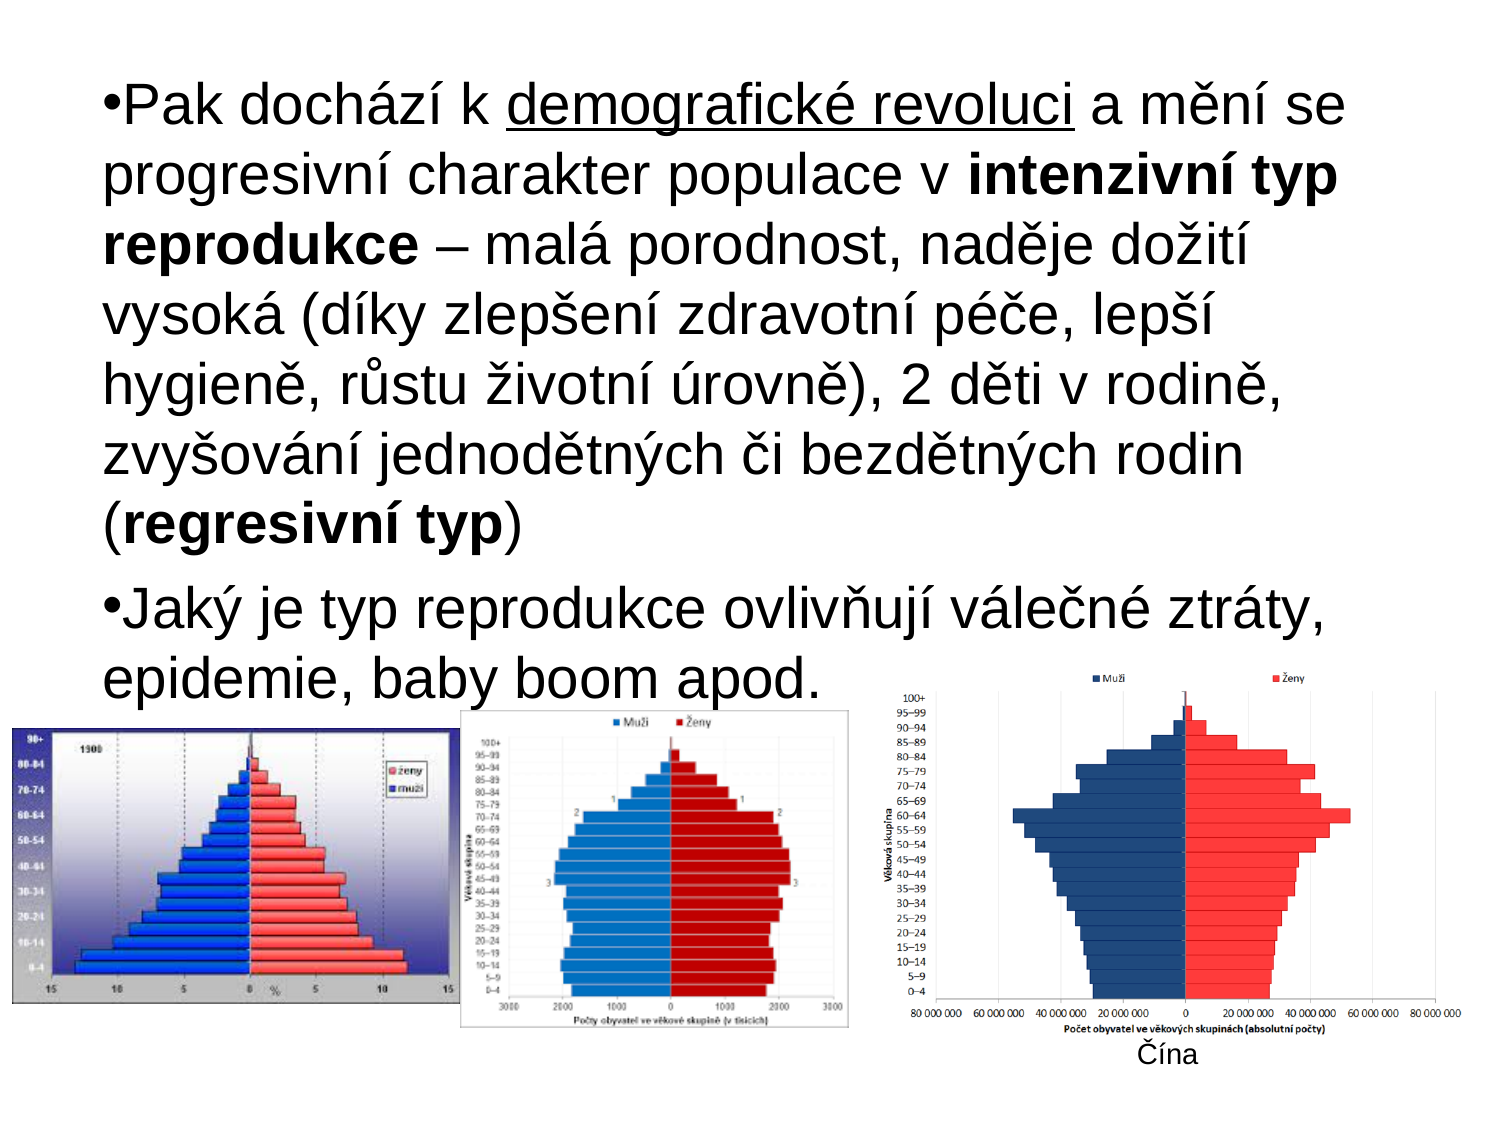

# Pak dochází k demografické revoluci a mění se progresivní charakter populace v intenzivní typ reprodukce – malá porodnost, naděje dožití vysoká (díky zlepšení zdravotní péče, lepší hygieně, růstu životní úrovně), 2 děti v rodině, zvyšování jednodětných či bezdětných rodin (regresivní typ)
Jaký je typ reprodukce ovlivňují válečné ztráty, epidemie, baby boom apod.
Čína